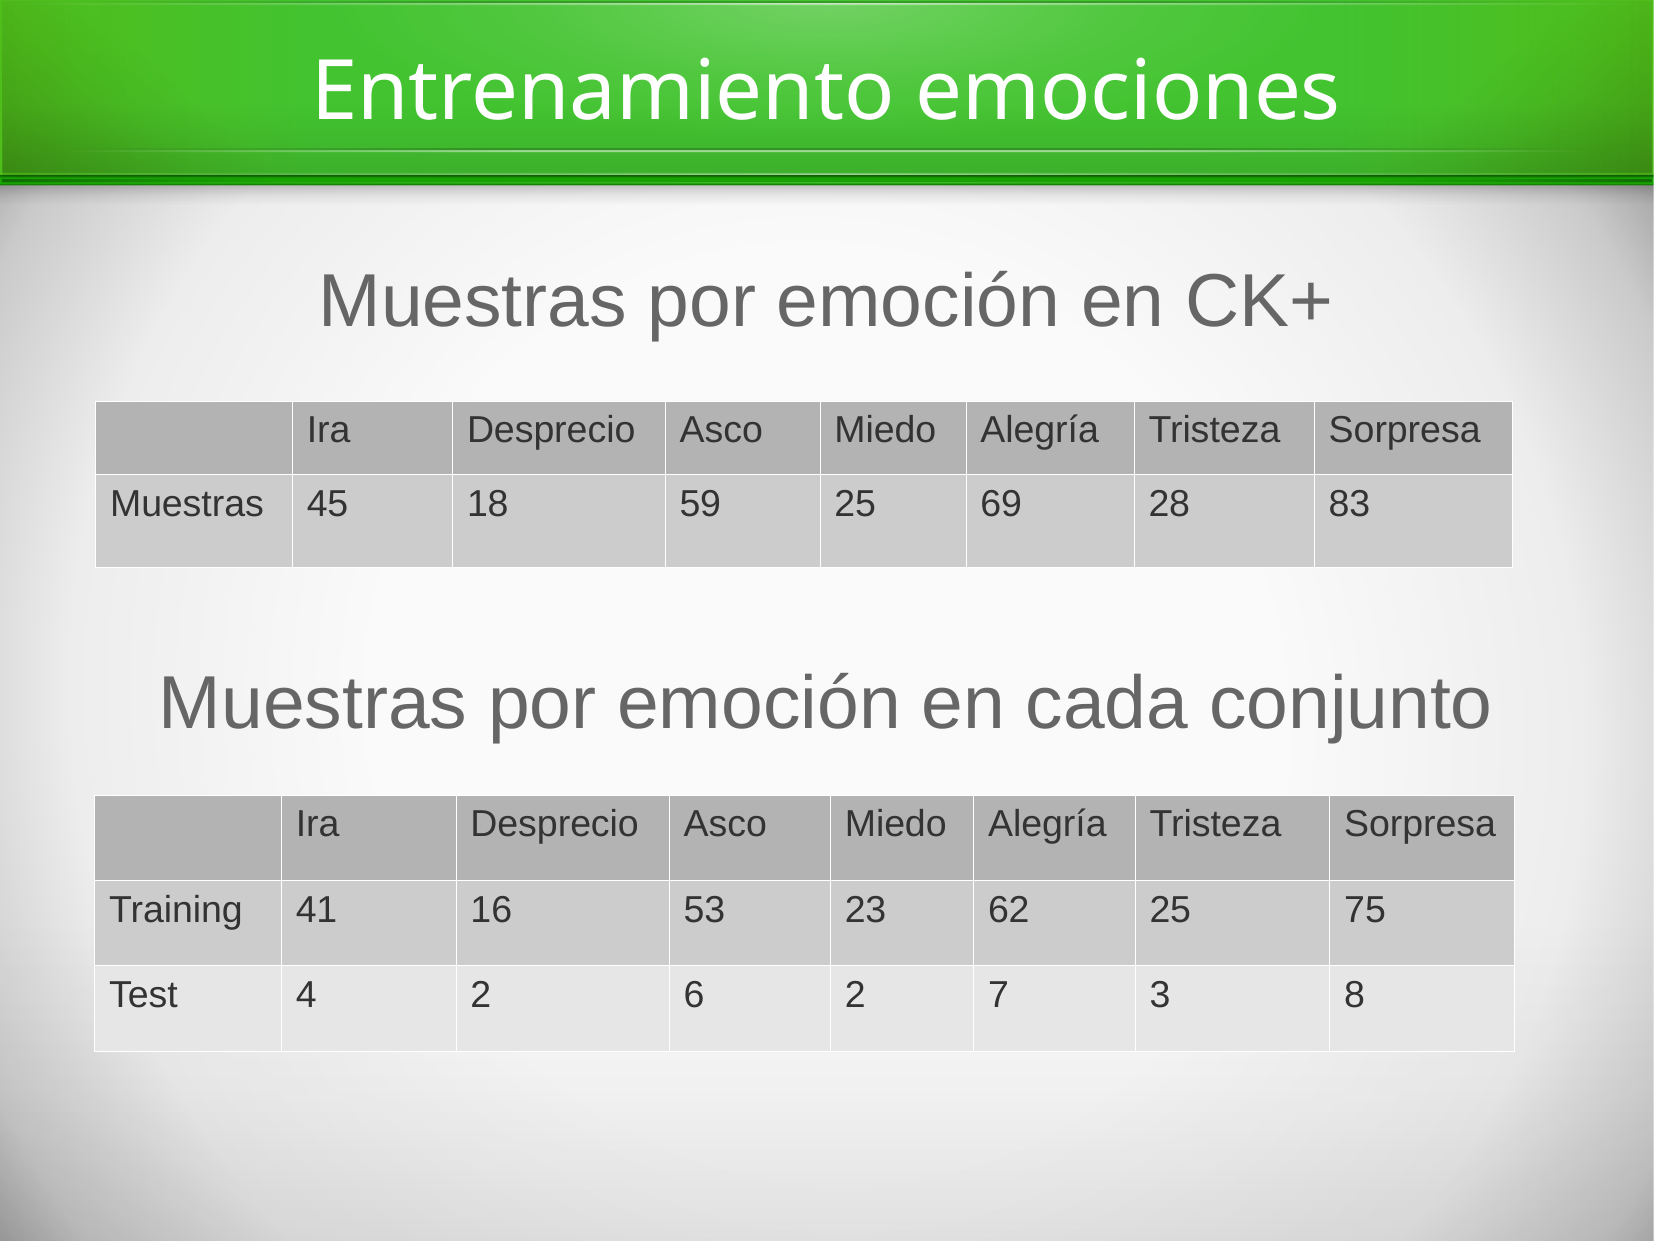

# Entrenamiento emociones
Muestras por emoción en CK+
| | Ira | Desprecio | Asco | Miedo | Alegría | Tristeza | Sorpresa |
| --- | --- | --- | --- | --- | --- | --- | --- |
| Muestras | 45 | 18 | 59 | 25 | 69 | 28 | 83 |
Muestras por emoción en cada conjunto
| | Ira | Desprecio | Asco | Miedo | Alegría | Tristeza | Sorpresa |
| --- | --- | --- | --- | --- | --- | --- | --- |
| Training | 41 | 16 | 53 | 23 | 62 | 25 | 75 |
| Test | 4 | 2 | 6 | 2 | 7 | 3 | 8 |